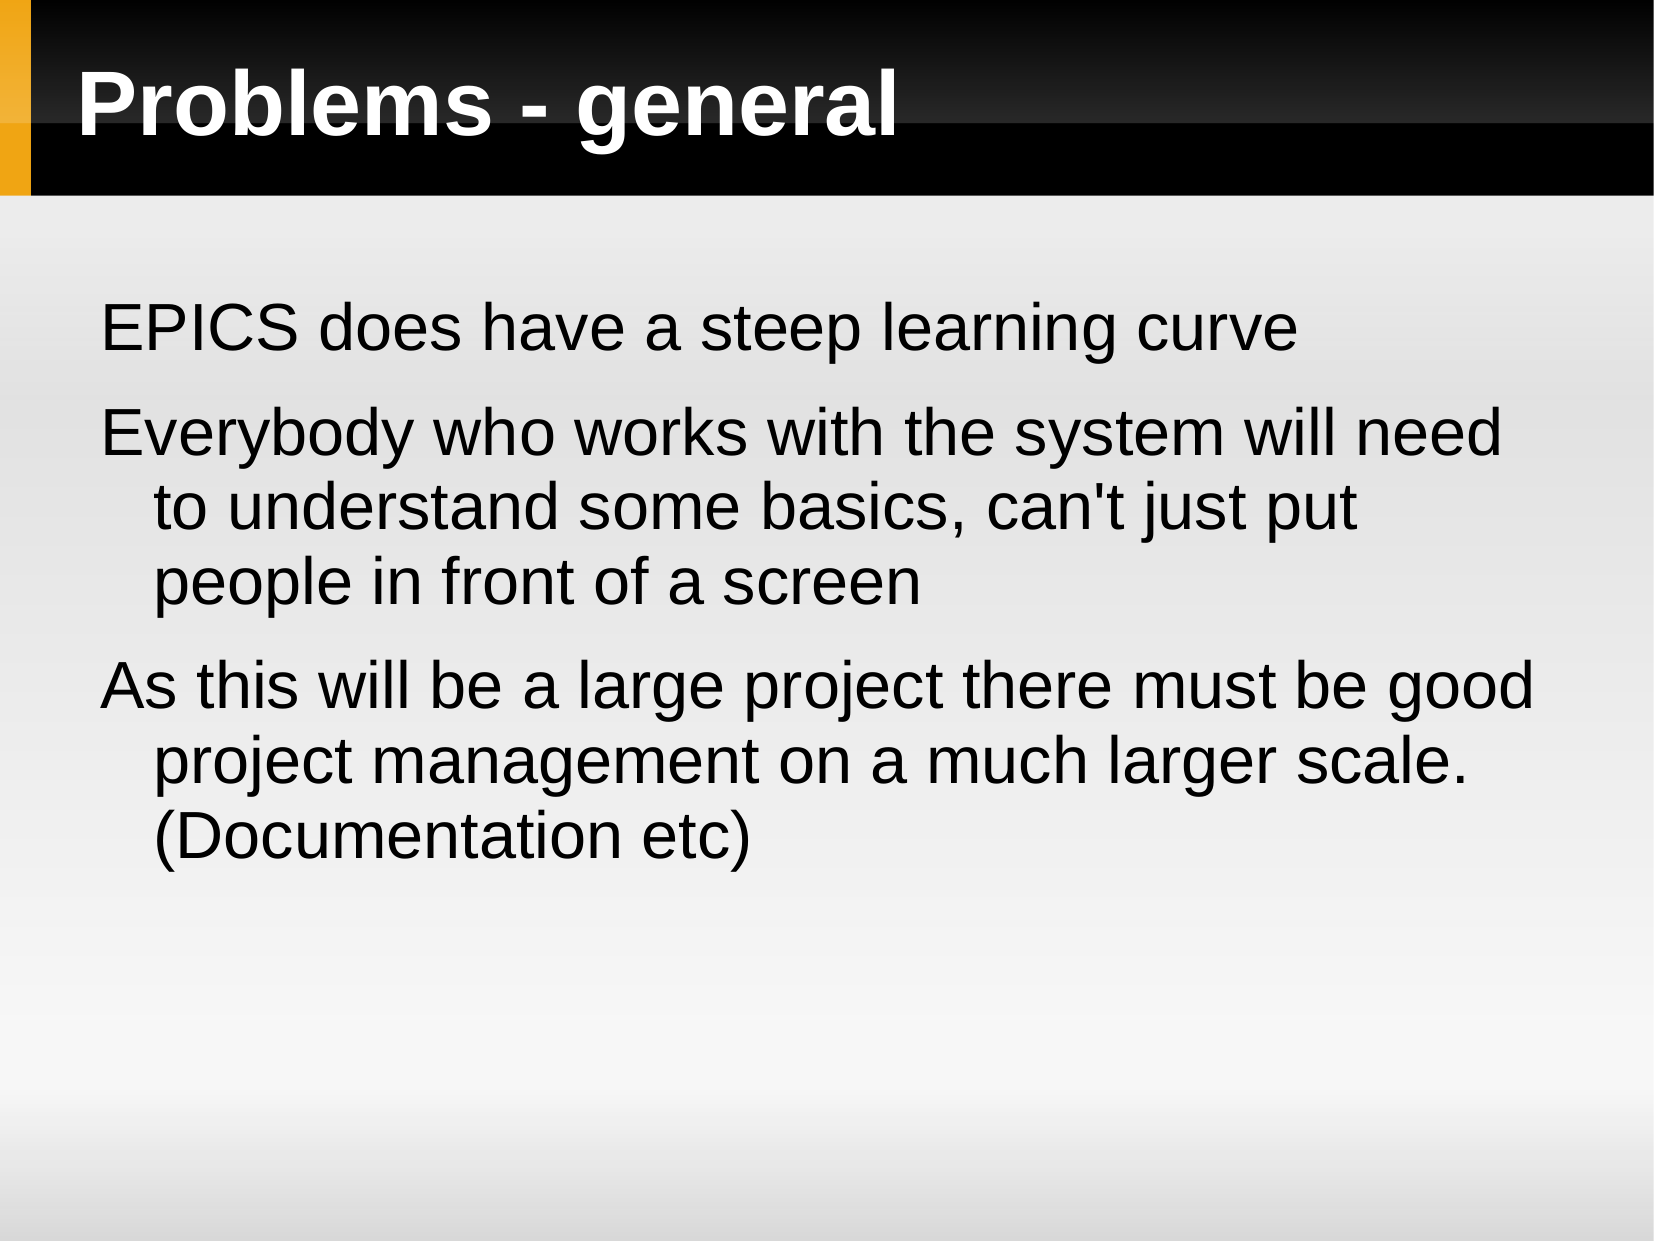

# Problems - general
EPICS does have a steep learning curve
Everybody who works with the system will need to understand some basics, can't just put people in front of a screen
As this will be a large project there must be good project management on a much larger scale. (Documentation etc)